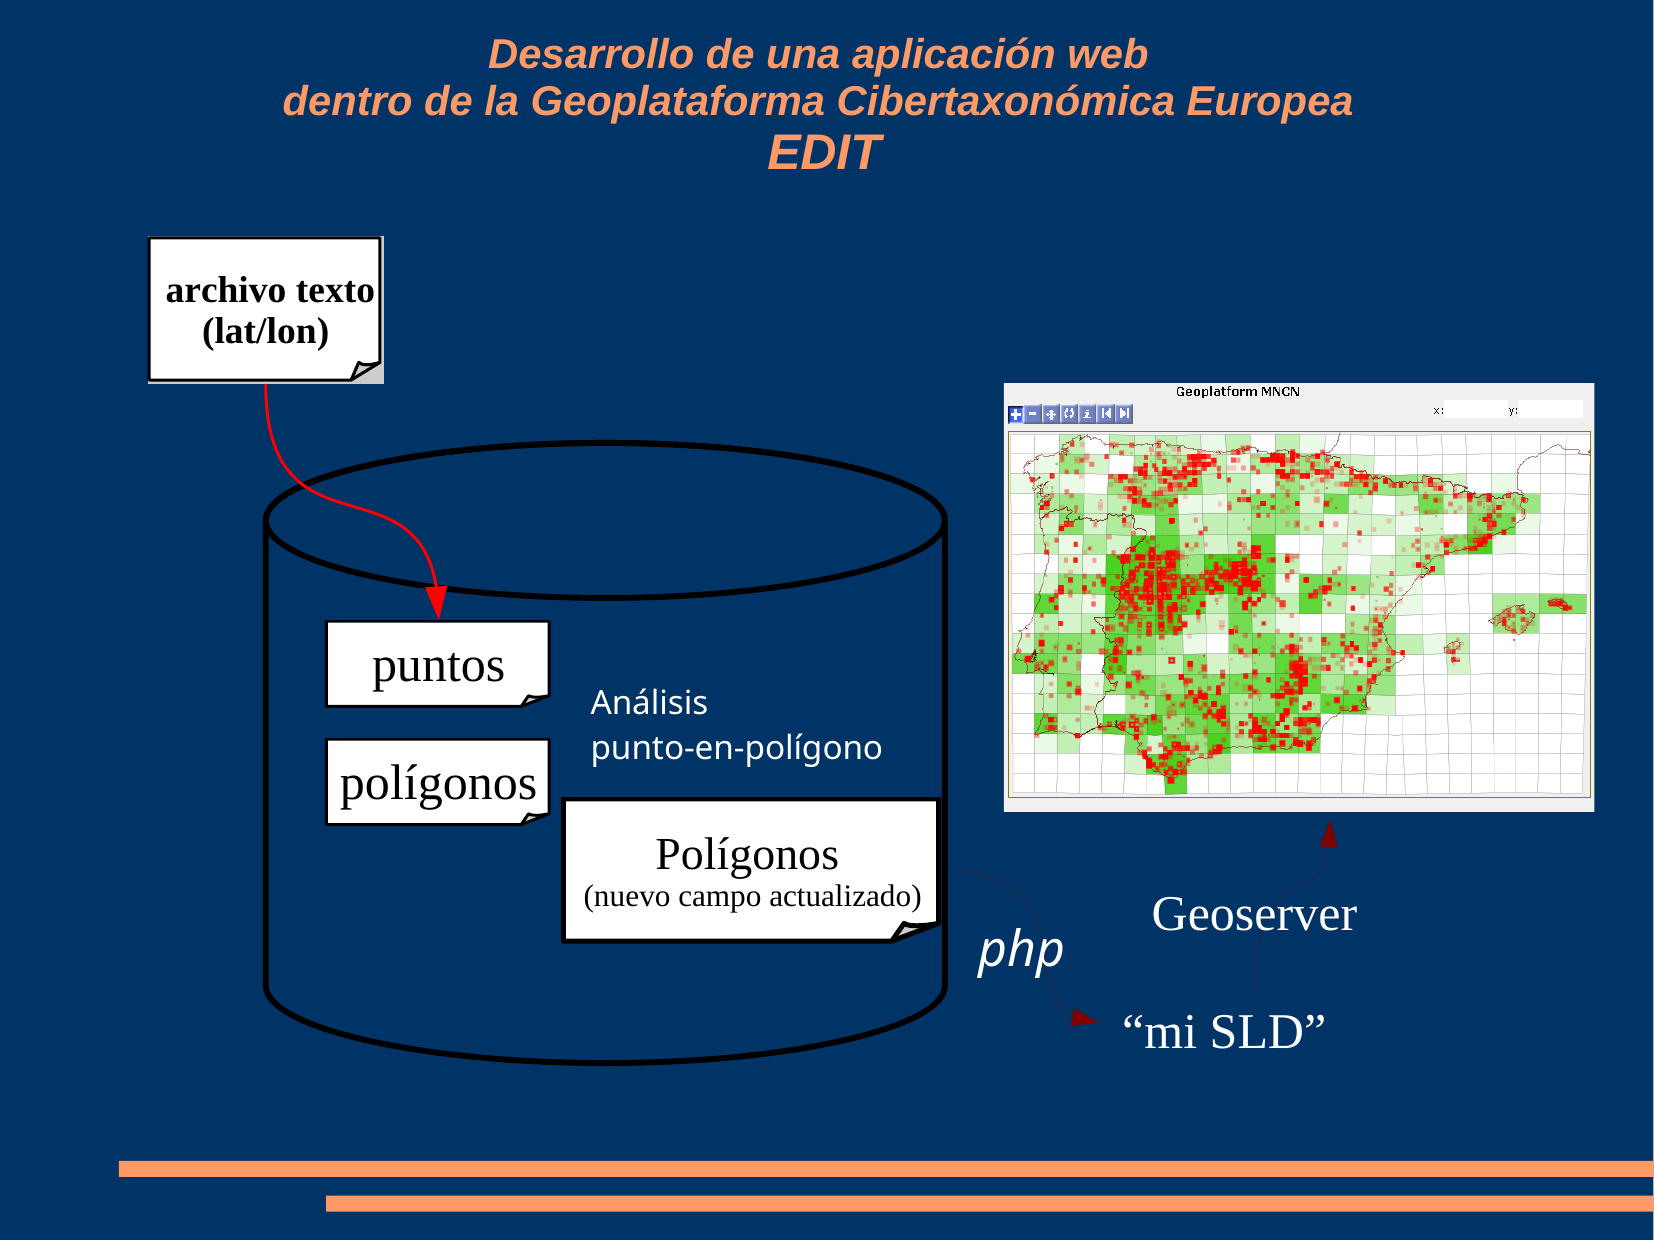

# Desarrollo de una aplicación web dentro de la Geoplataforma Cibertaxonómica Europea EDIT
 archivo texto
(lat/lon)
puntos
Análisis
punto-en-polígono
polígonos
Polígonos
(nuevo campo actualizado)
Geoserver
“mi SLD”